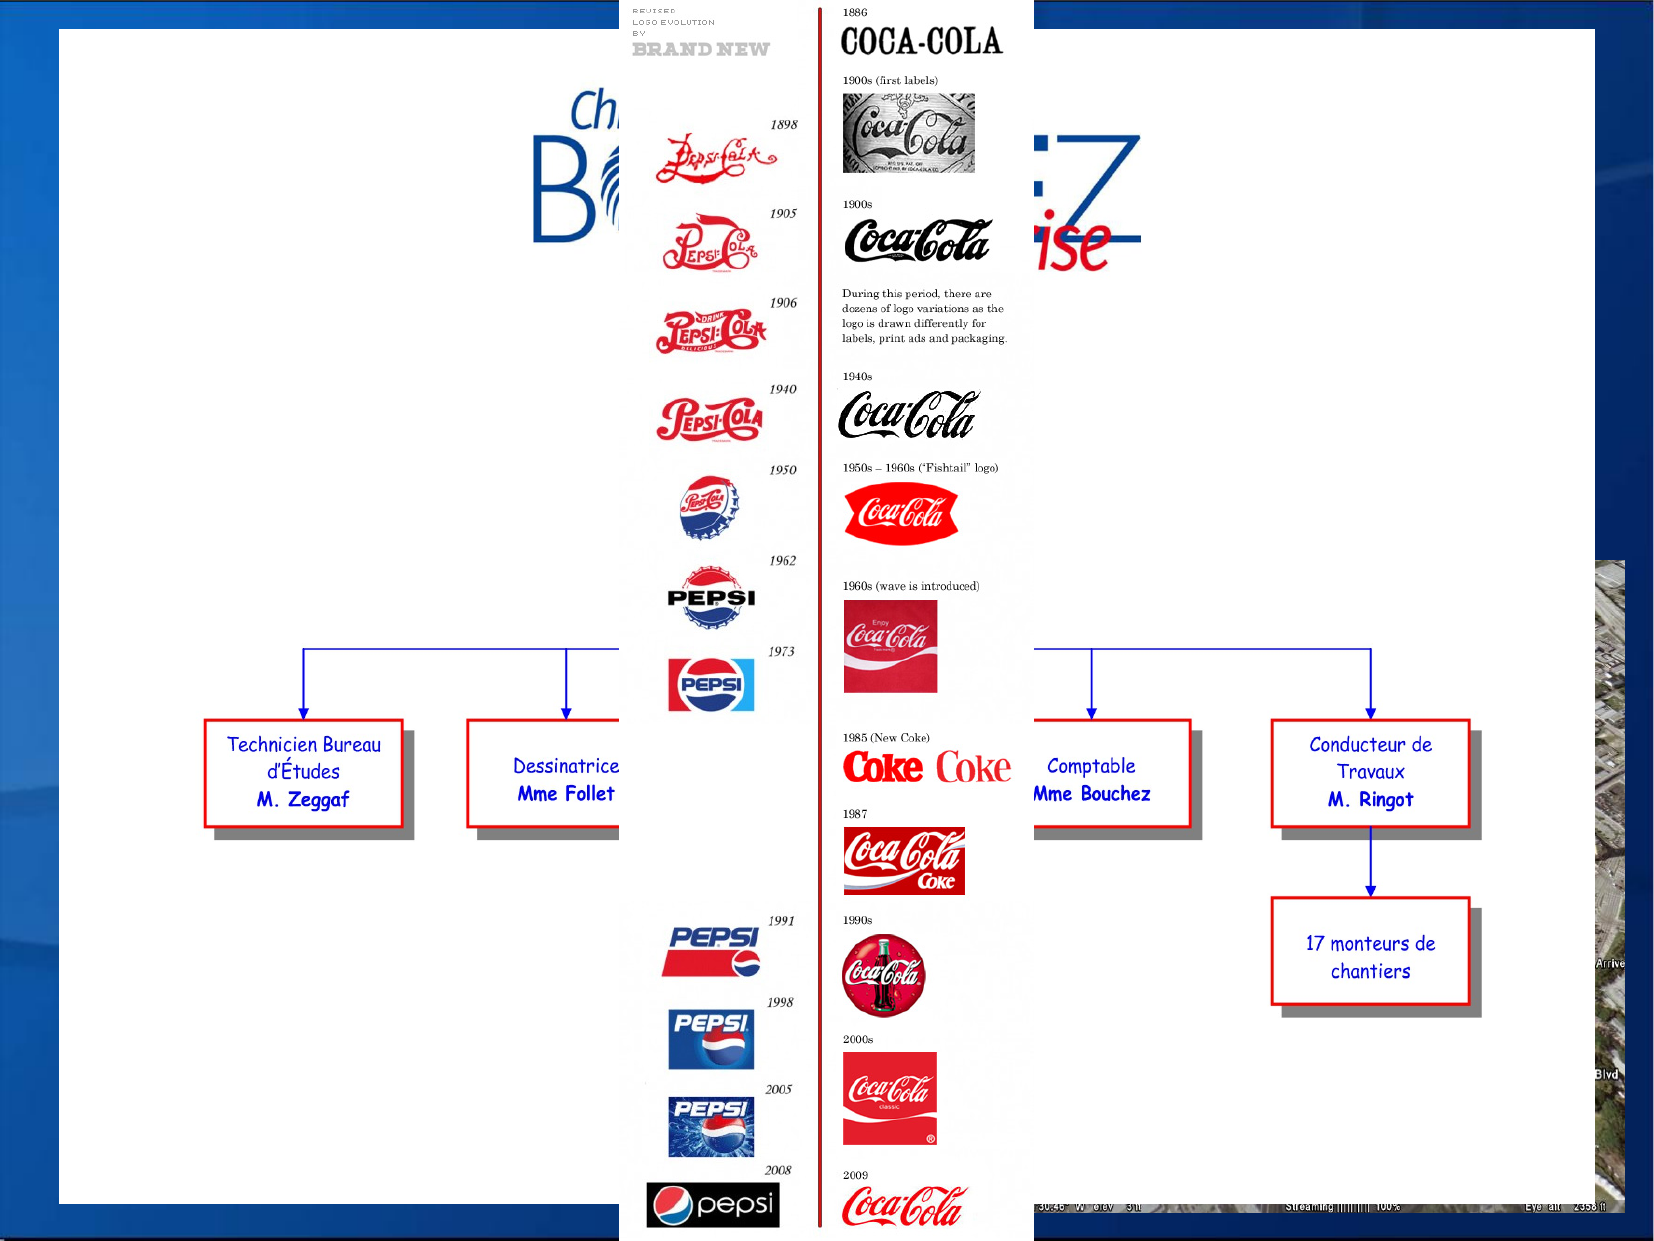

Le contenu du rapport :
d) Historique : Date de création, etc...
e) Situation géographique ( google earth)
f) Structure hiérarchique
g) Environnement extérieur ( Clients, fournisseurs et concurrents)